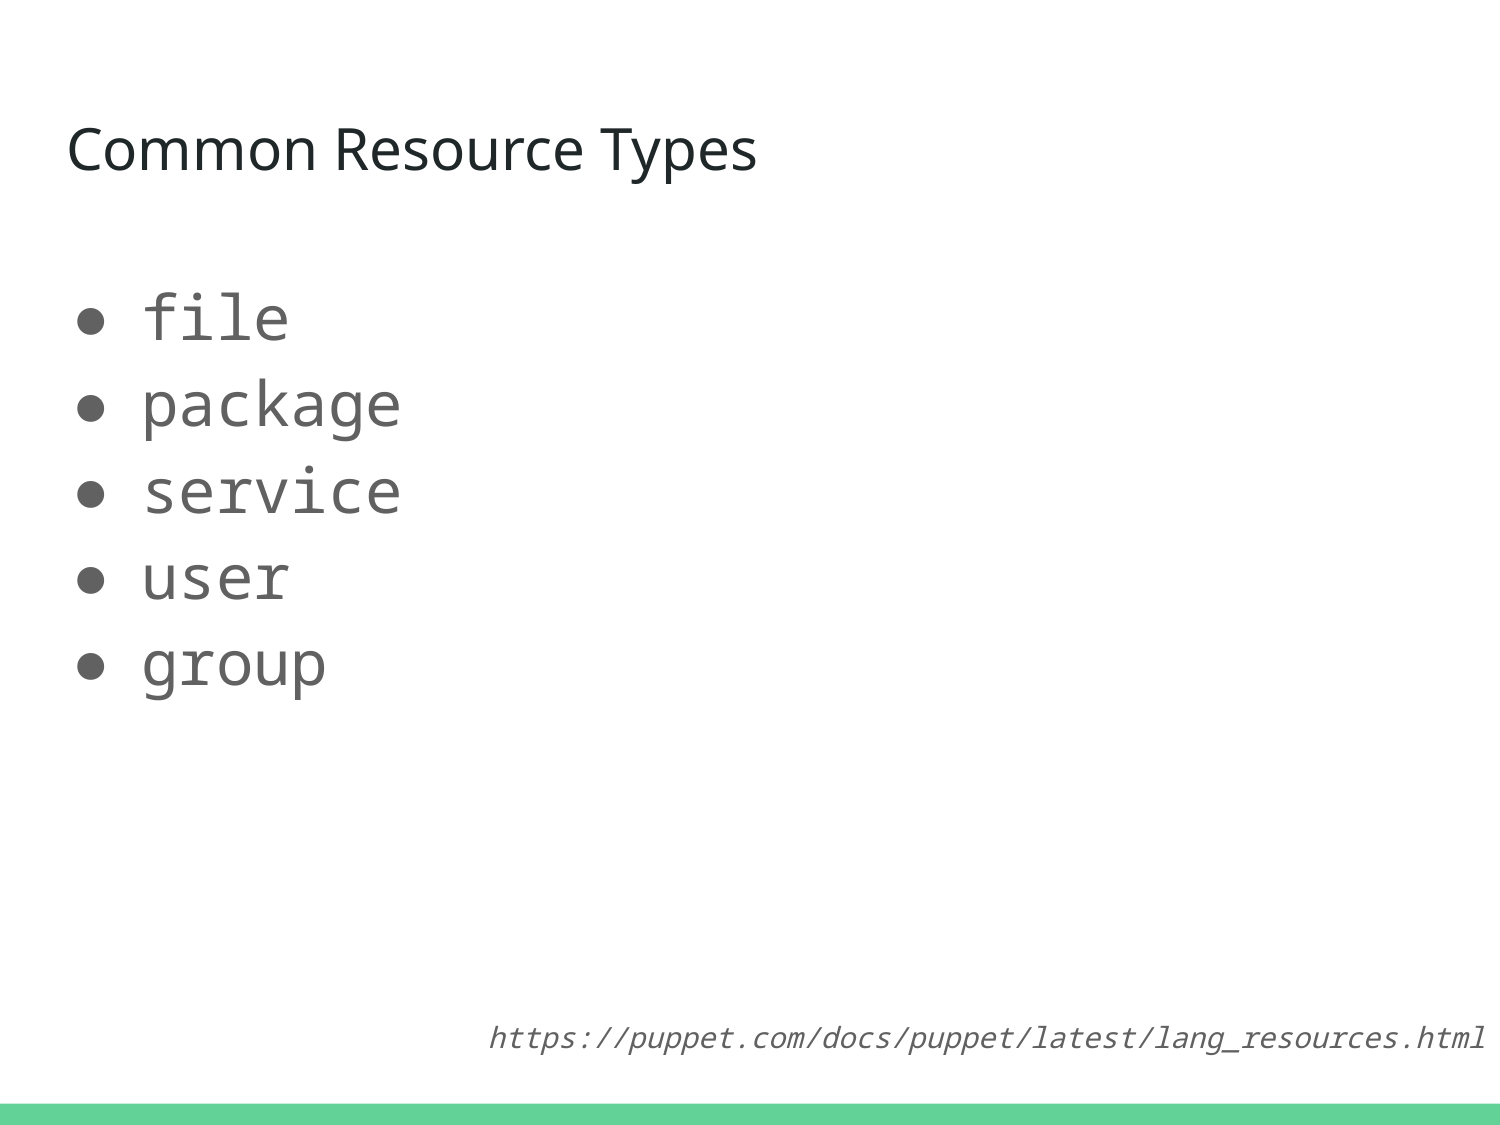

# Common Resource Types
file
package
service
user
group
https://puppet.com/docs/puppet/latest/lang_resources.html